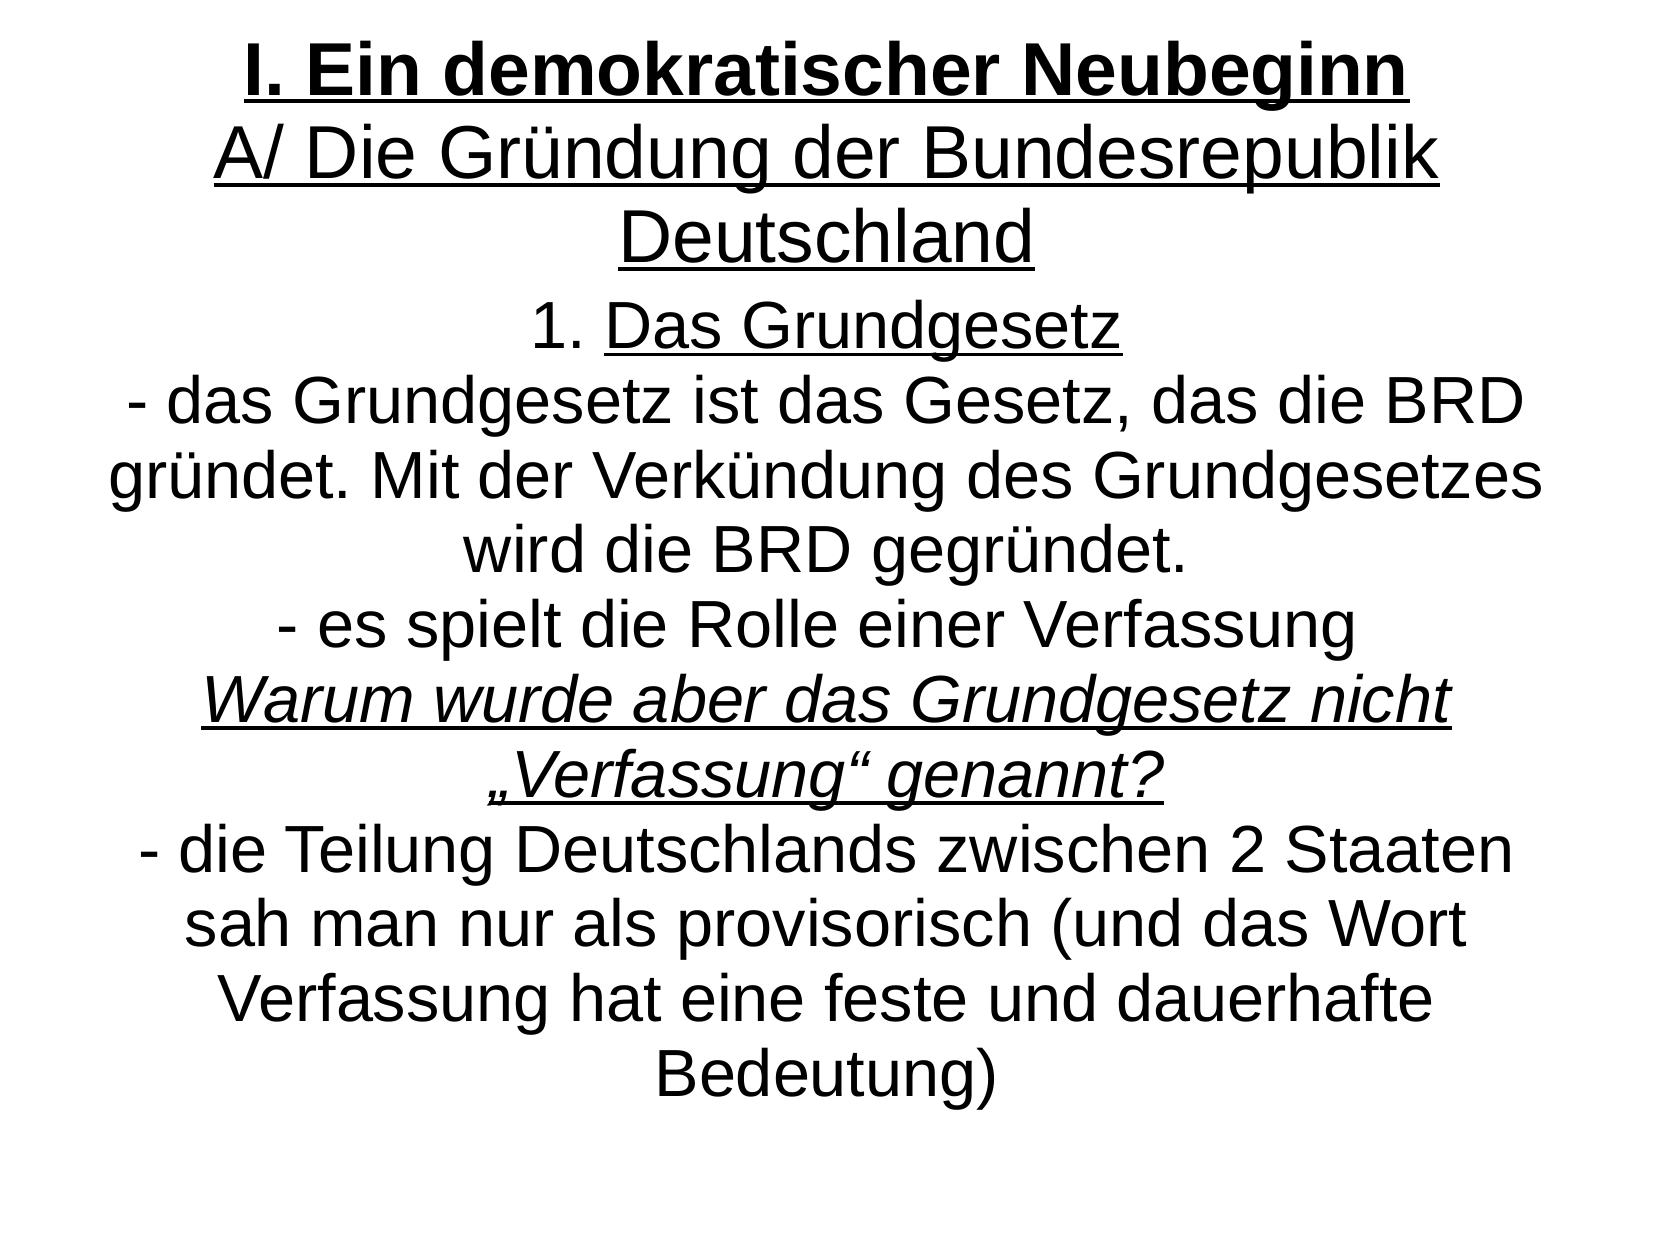

# I. Ein demokratischer Neubeginn A/ Die Gründung der Bundesrepublik Deutschland
1. Das Grundgesetz
- das Grundgesetz ist das Gesetz, das die BRD gründet. Mit der Verkündung des Grundgesetzes wird die BRD gegründet.
- es spielt die Rolle einer Verfassung
Warum wurde aber das Grundgesetz nicht „Verfassung“ genannt?
- die Teilung Deutschlands zwischen 2 Staaten sah man nur als provisorisch (und das Wort Verfassung hat eine feste und dauerhafte Bedeutung)